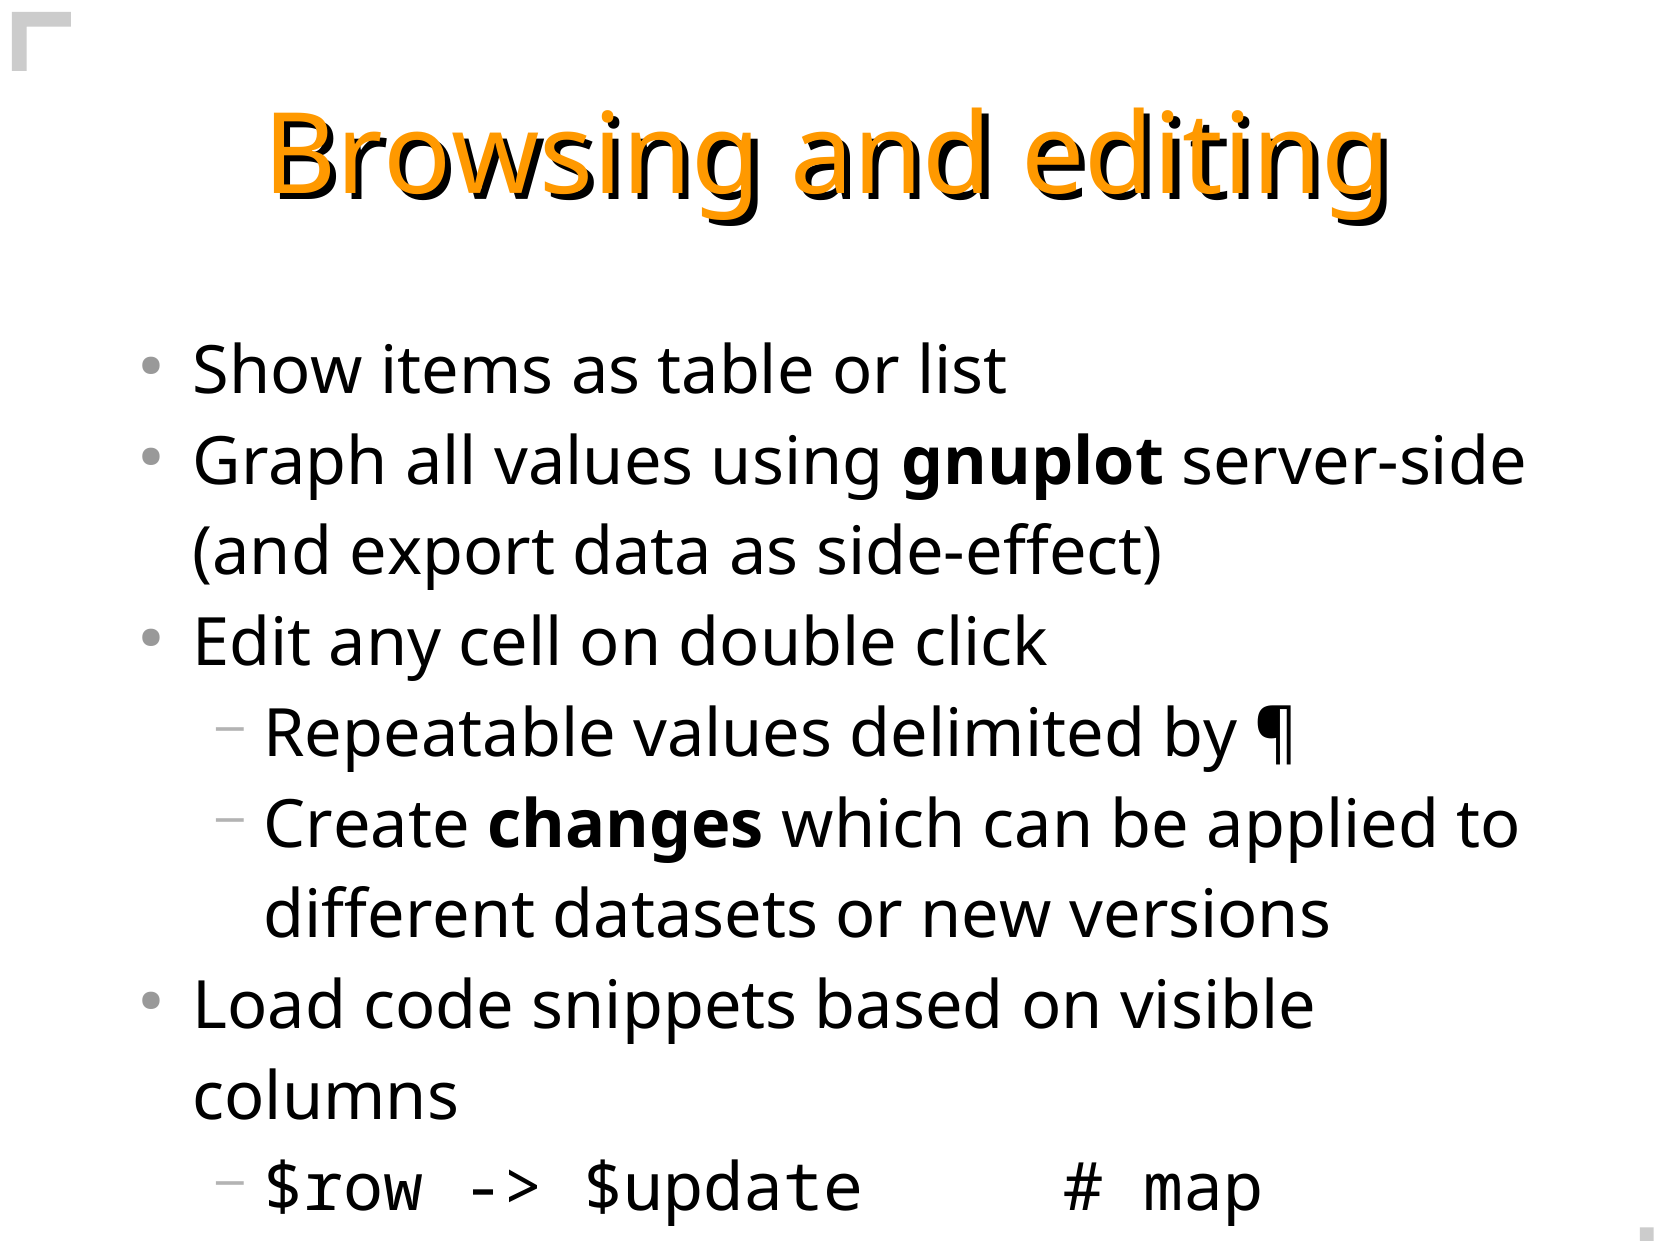

# Browsing and editing
Show items as table or list
Graph all values using gnuplot server-side (and export data as side-effect)
Edit any cell on double click
Repeatable values delimited by ¶
Create changes which can be applied to different datasets or new versions
Load code snippets based on visible columns
$row -> $update # map
$out->{something}++ # collect